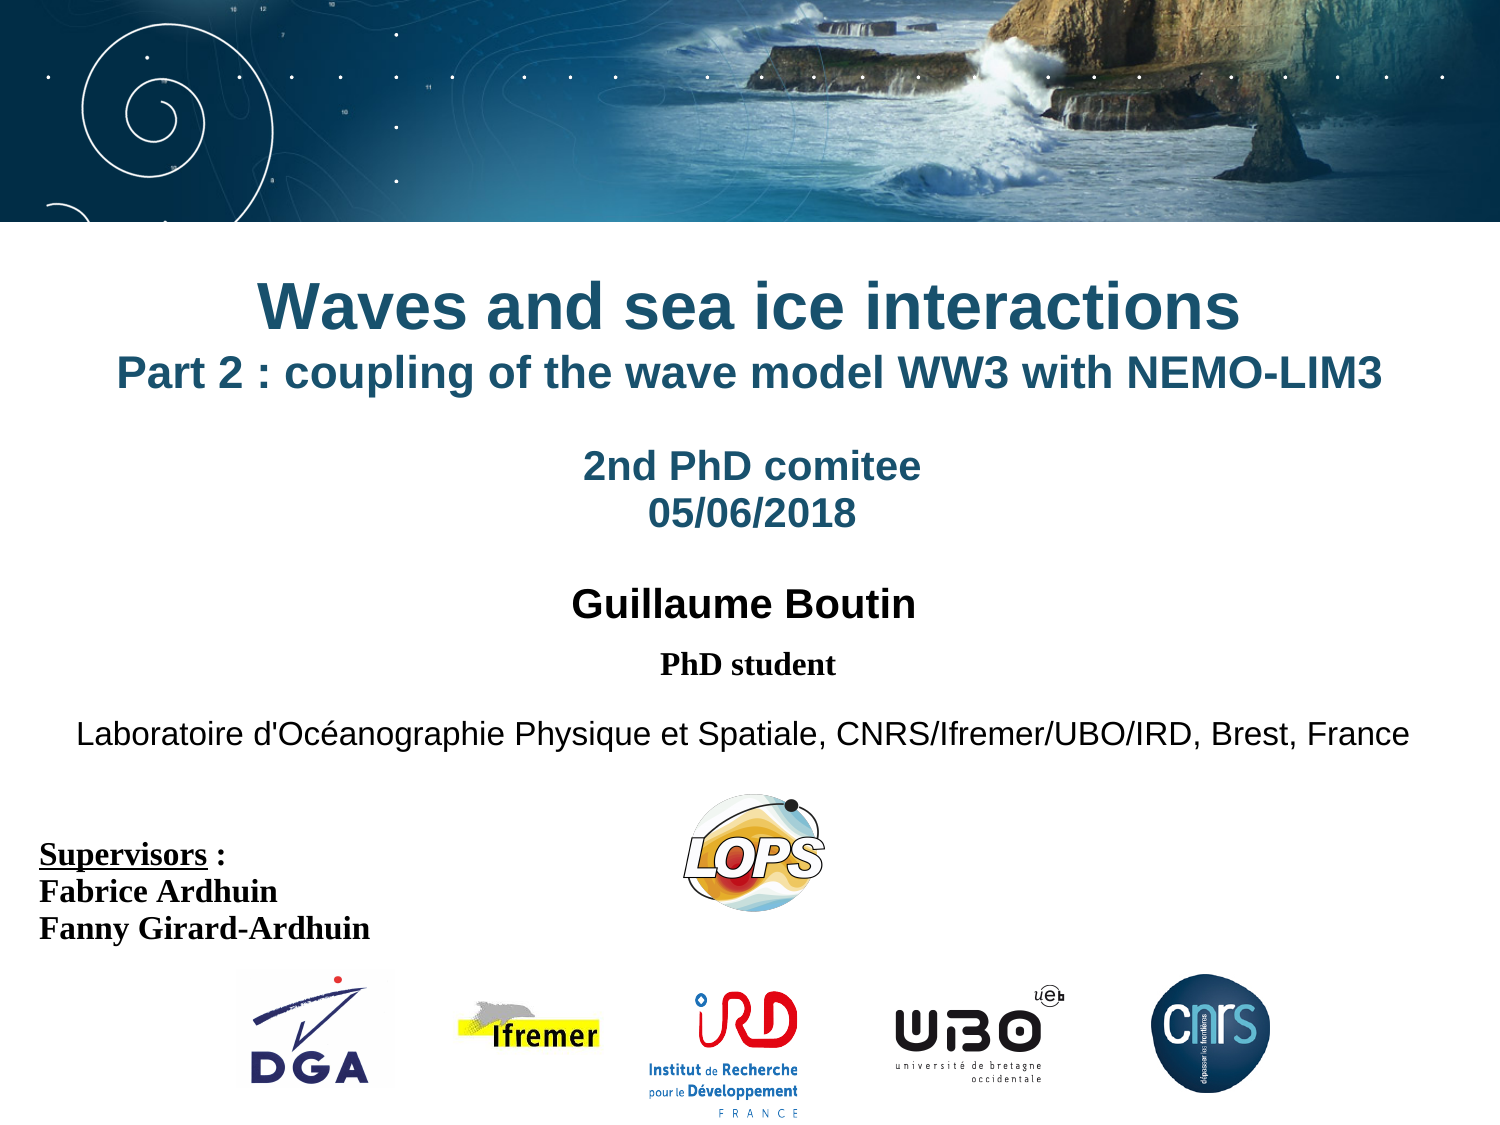

Waves and sea ice interactions
Part 2 : coupling of the wave model WW3 with NEMO-LIM3
2nd PhD comitee
05/06/2018
Guillaume Boutin
Laboratoire d'Océanographie Physique et Spatiale, CNRS/Ifremer/UBO/IRD, Brest, France
PhD student
Supervisors :
Fabrice Ardhuin
Fanny Girard-Ardhuin